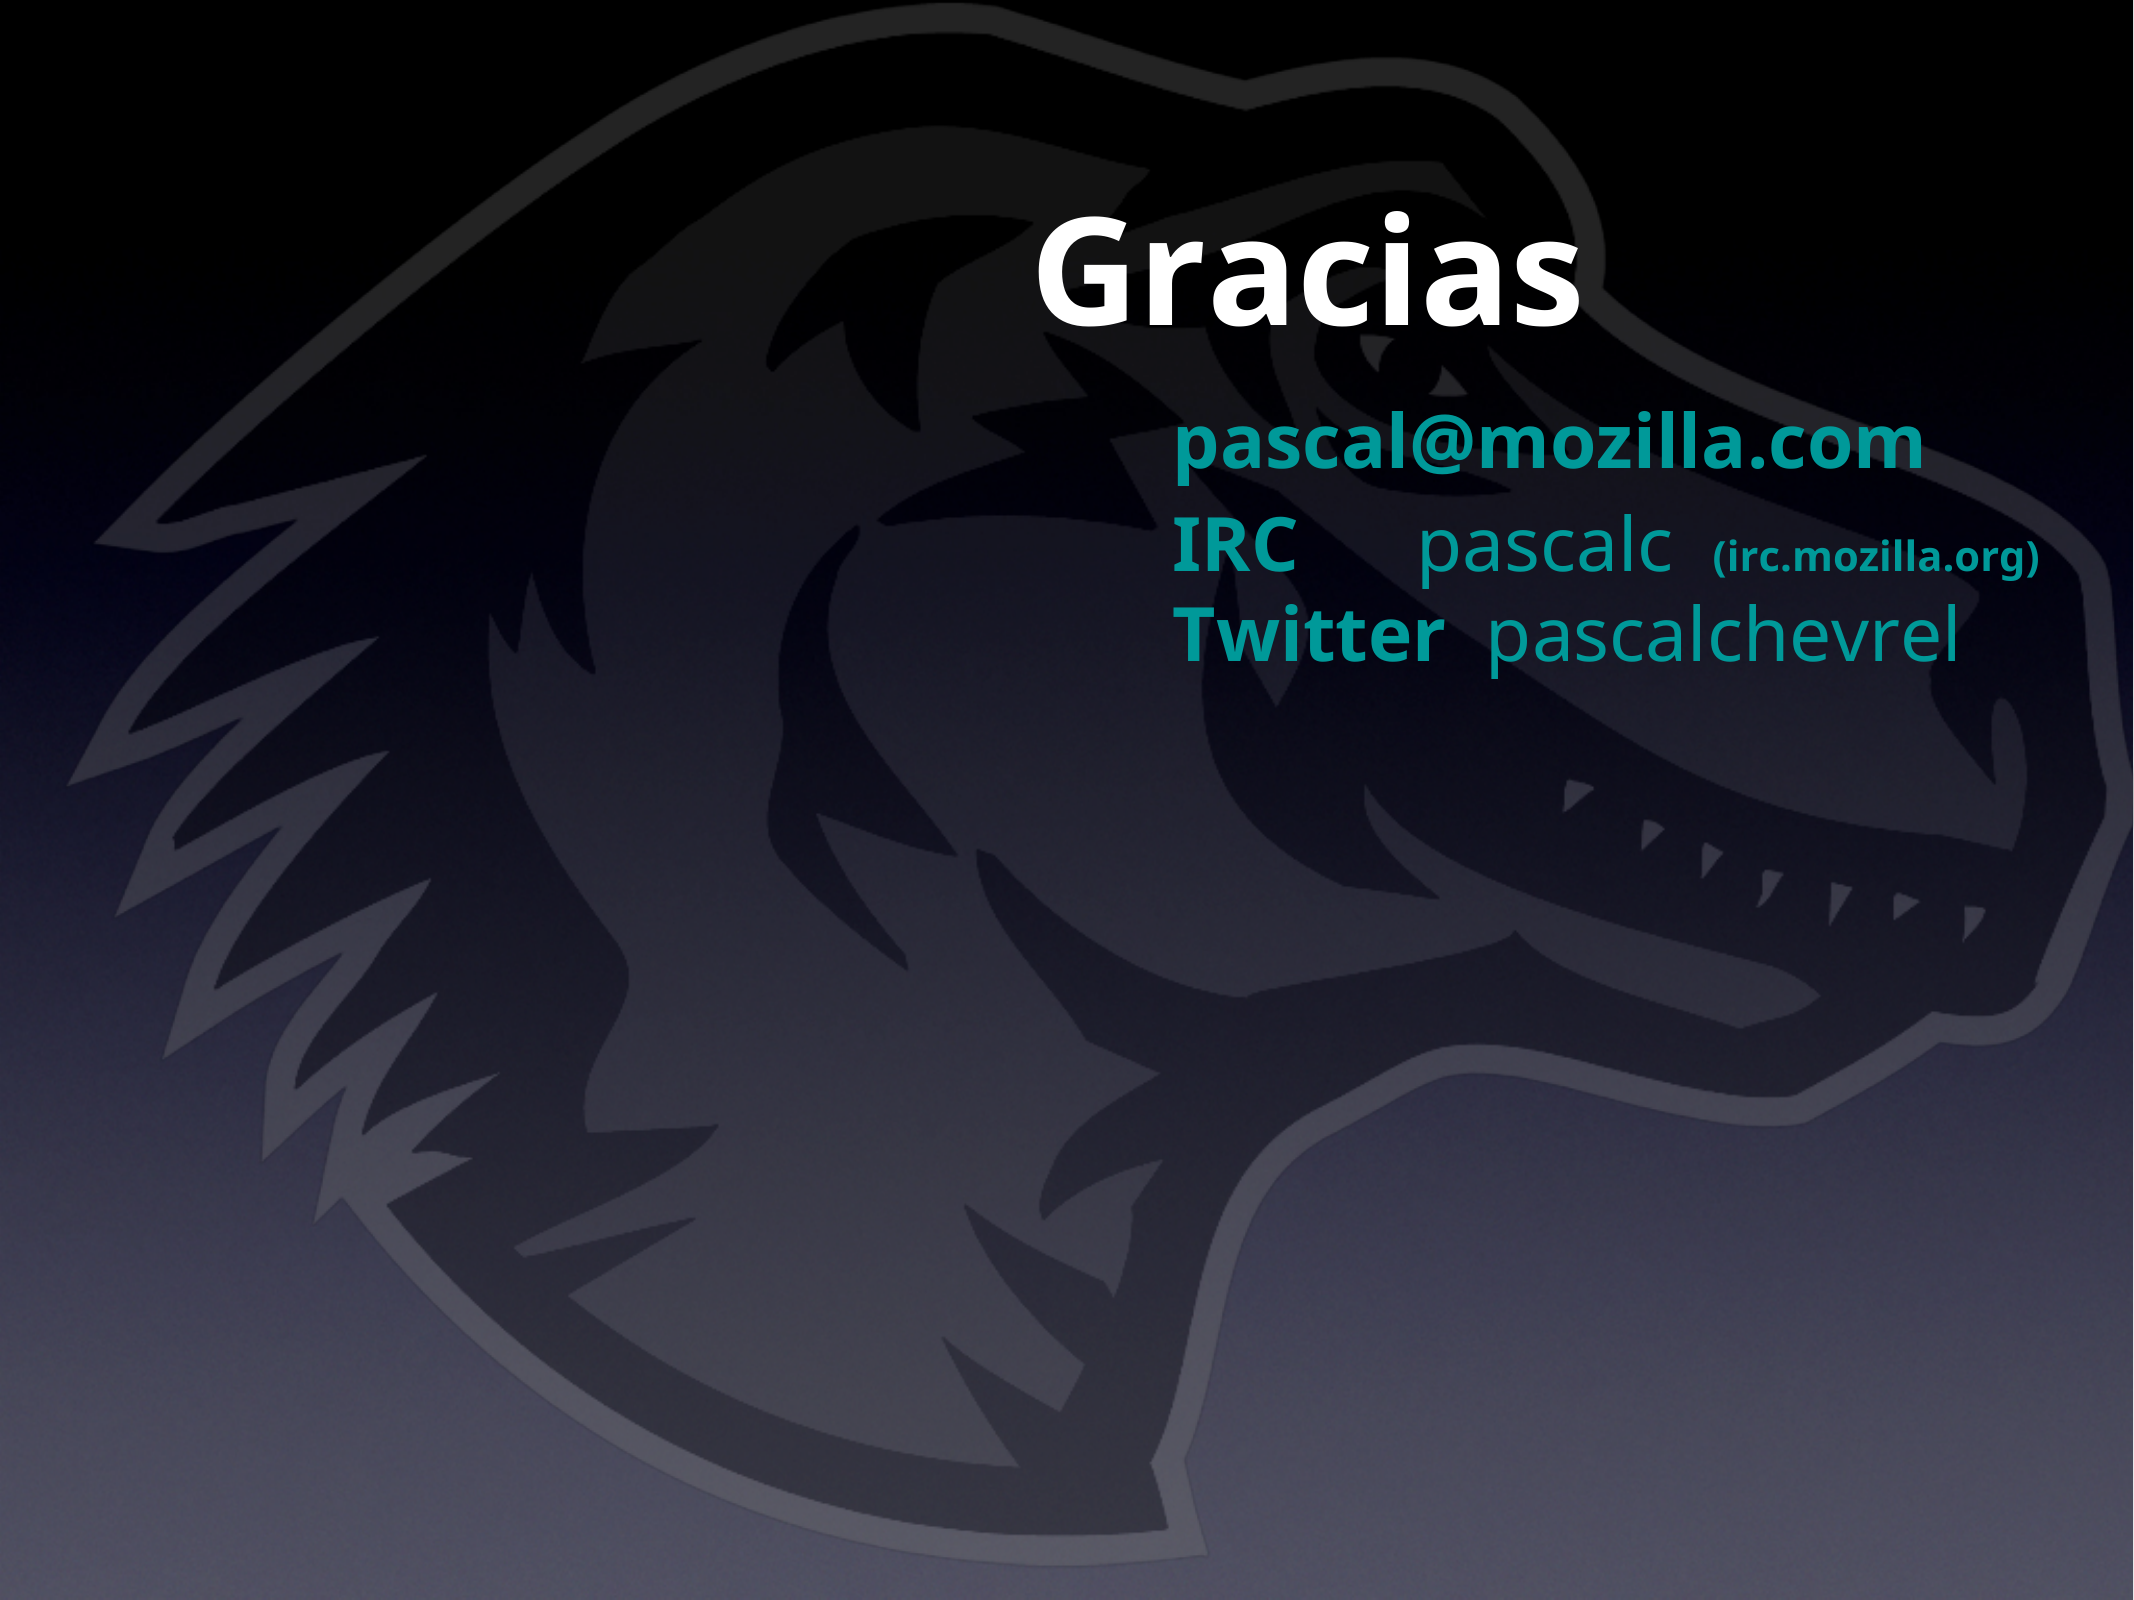

Gracias
pascal@mozilla.com
IRC pascalc (irc.mozilla.org)
Twitter pascalchevrel